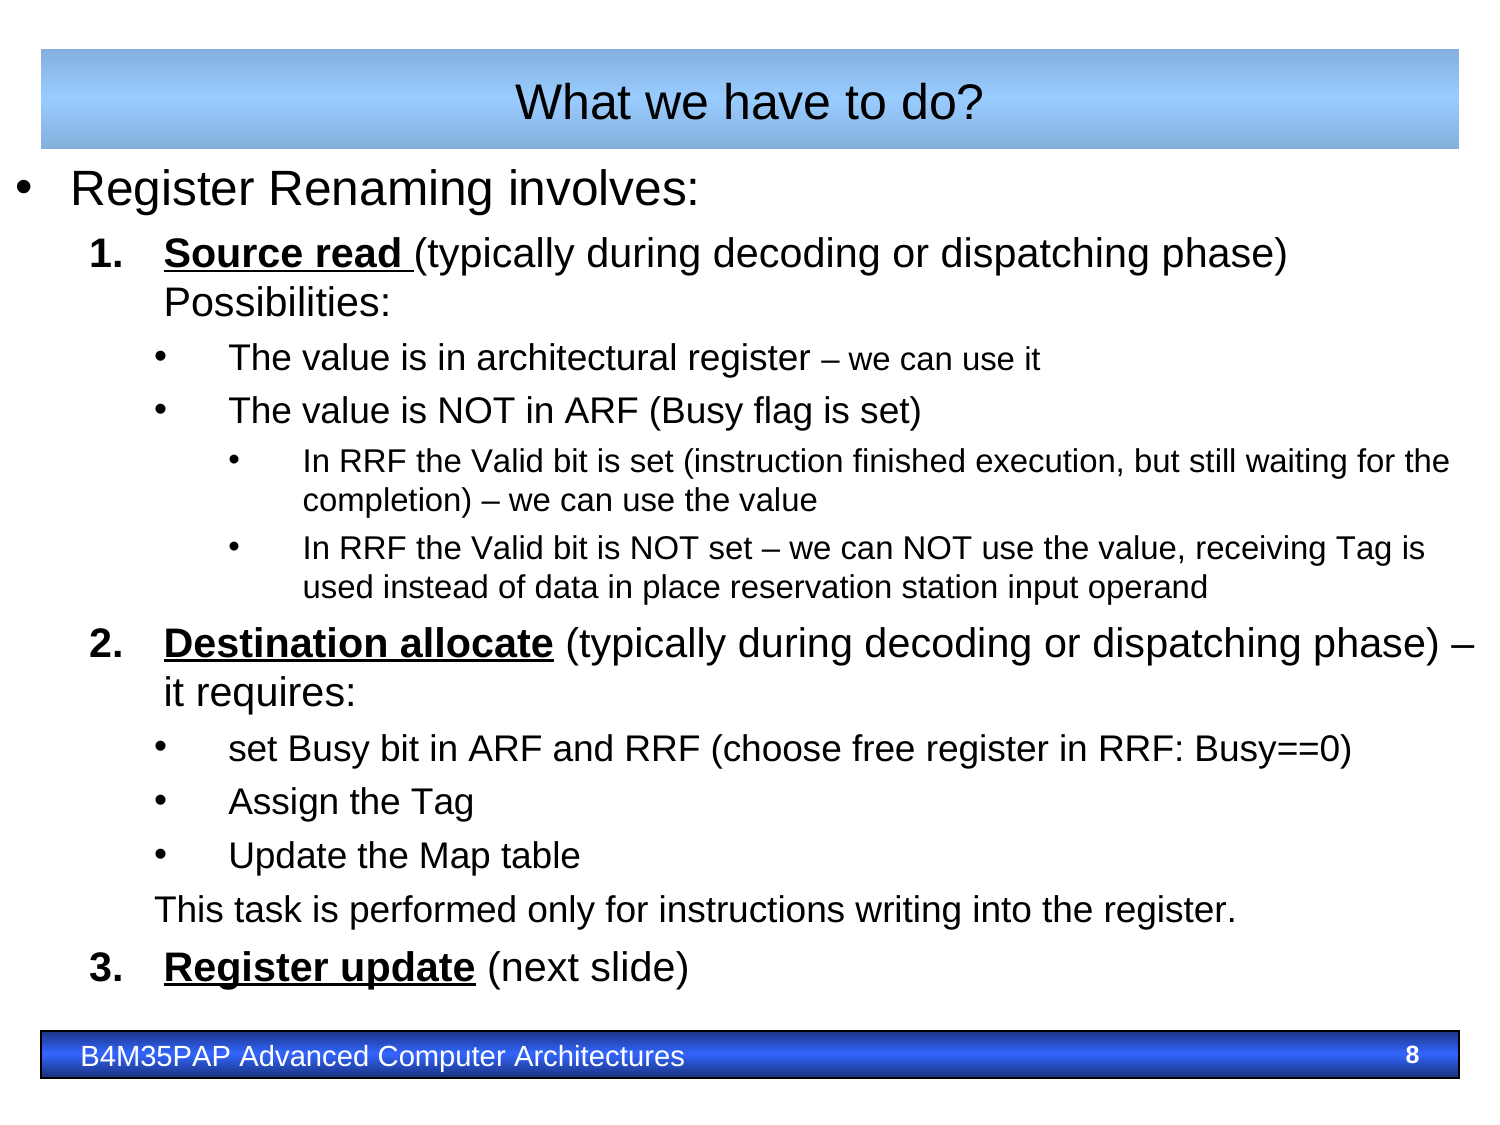

# What we have to do?
Register Renaming involves:
Source read (typically during decoding or dispatching phase)
Possibilities:
The value is in architectural register – we can use it
The value is NOT in ARF (Busy flag is set)
In RRF the Valid bit is set (instruction finished execution, but still waiting for the completion) – we can use the value
In RRF the Valid bit is NOT set – we can NOT use the value, receiving Tag is used instead of data in place reservation station input operand
Destination allocate (typically during decoding or dispatching phase) – it requires:
set Busy bit in ARF and RRF (choose free register in RRF: Busy==0)
Assign the Tag
Update the Map table
This task is performed only for instructions writing into the register.
Register update (next slide)